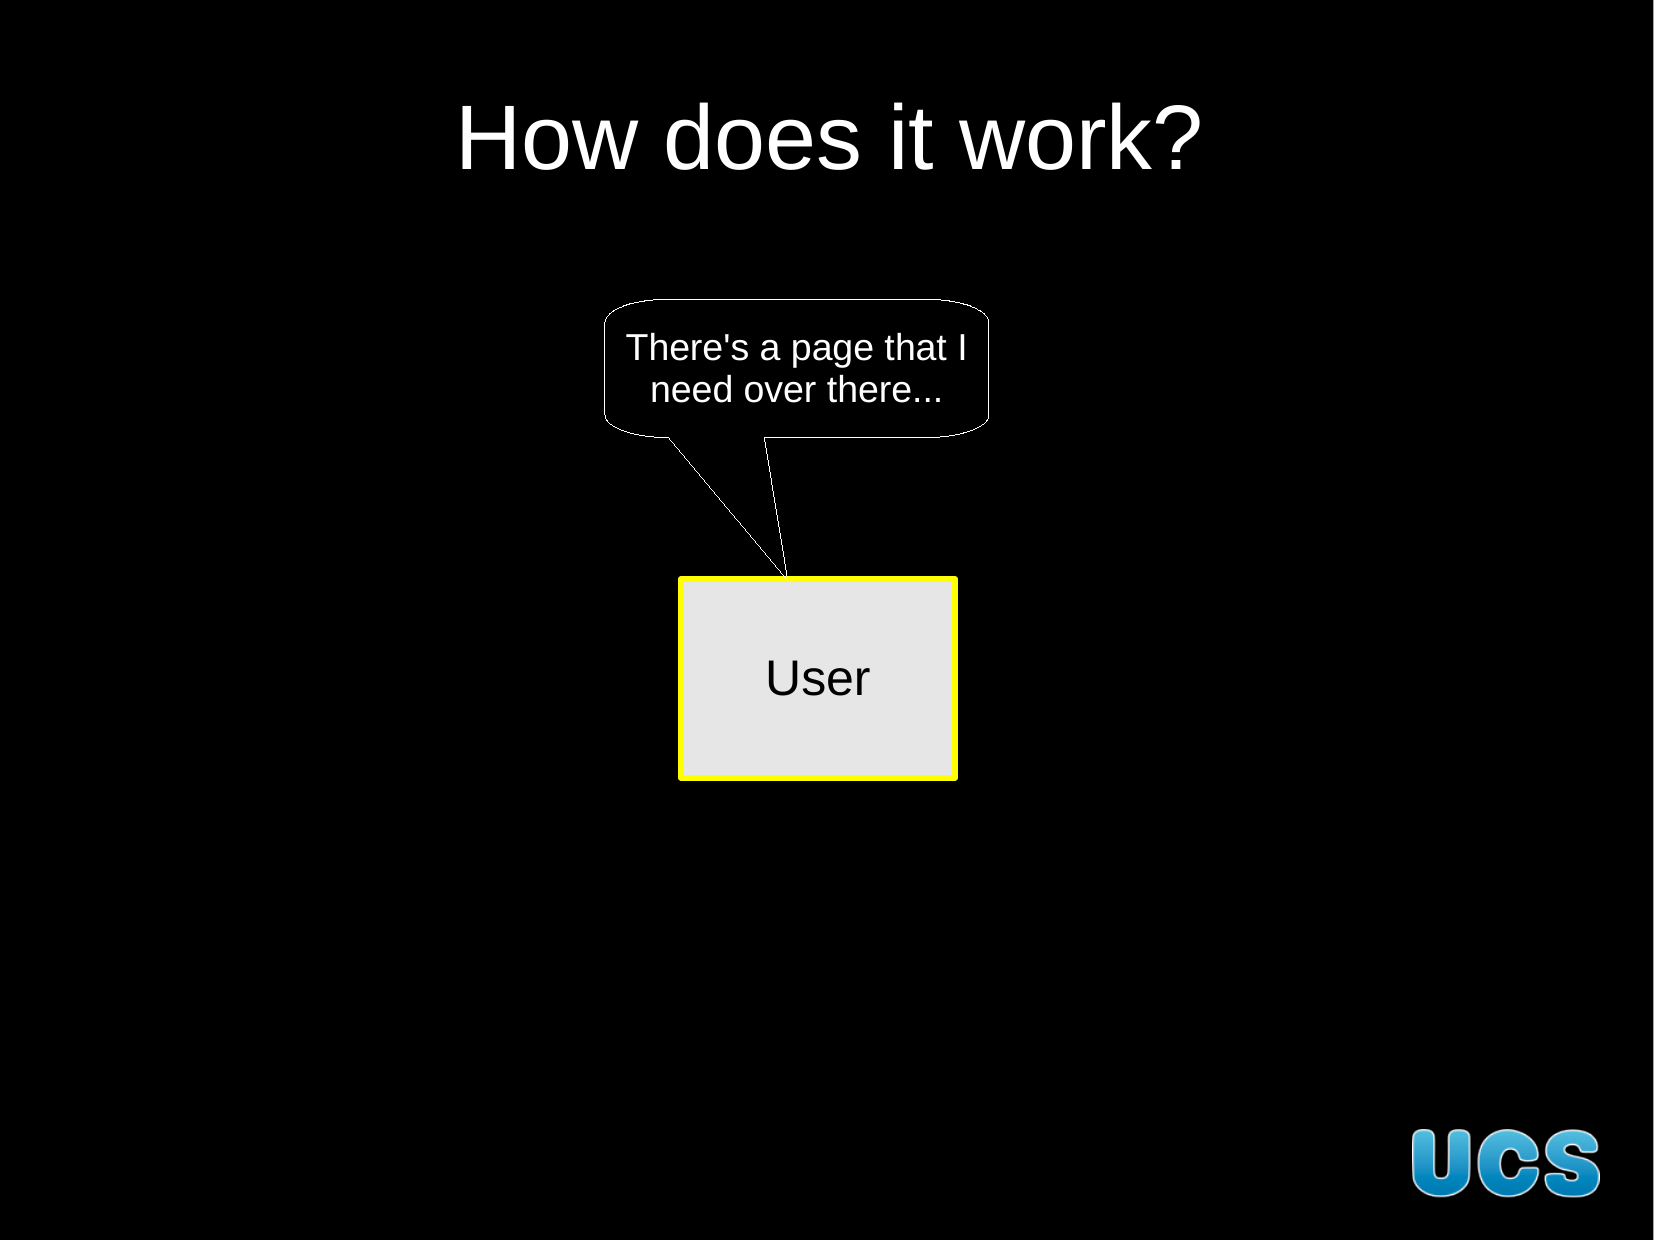

# How does it work?
There's a page that I need over there...
User